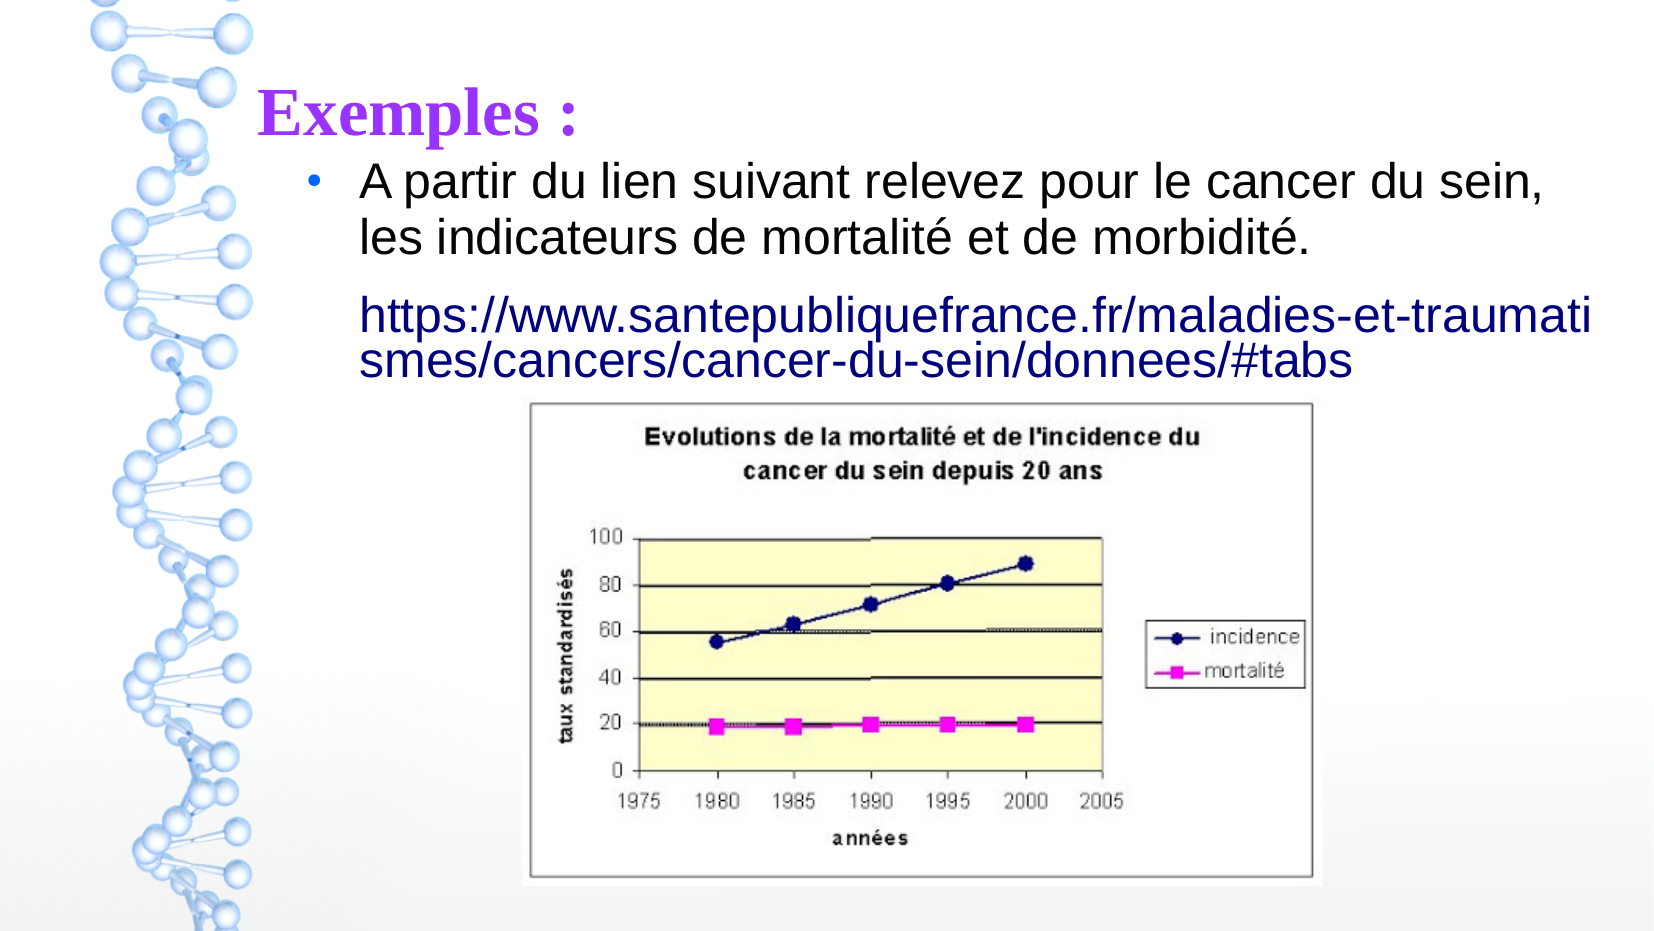

# Exemples :
A partir du lien suivant relevez pour le cancer du sein, les indicateurs de mortalité et de morbidité.
https://www.santepubliquefrance.fr/maladies-et-traumatismes/cancers/cancer-du-sein/donnees/#tabs